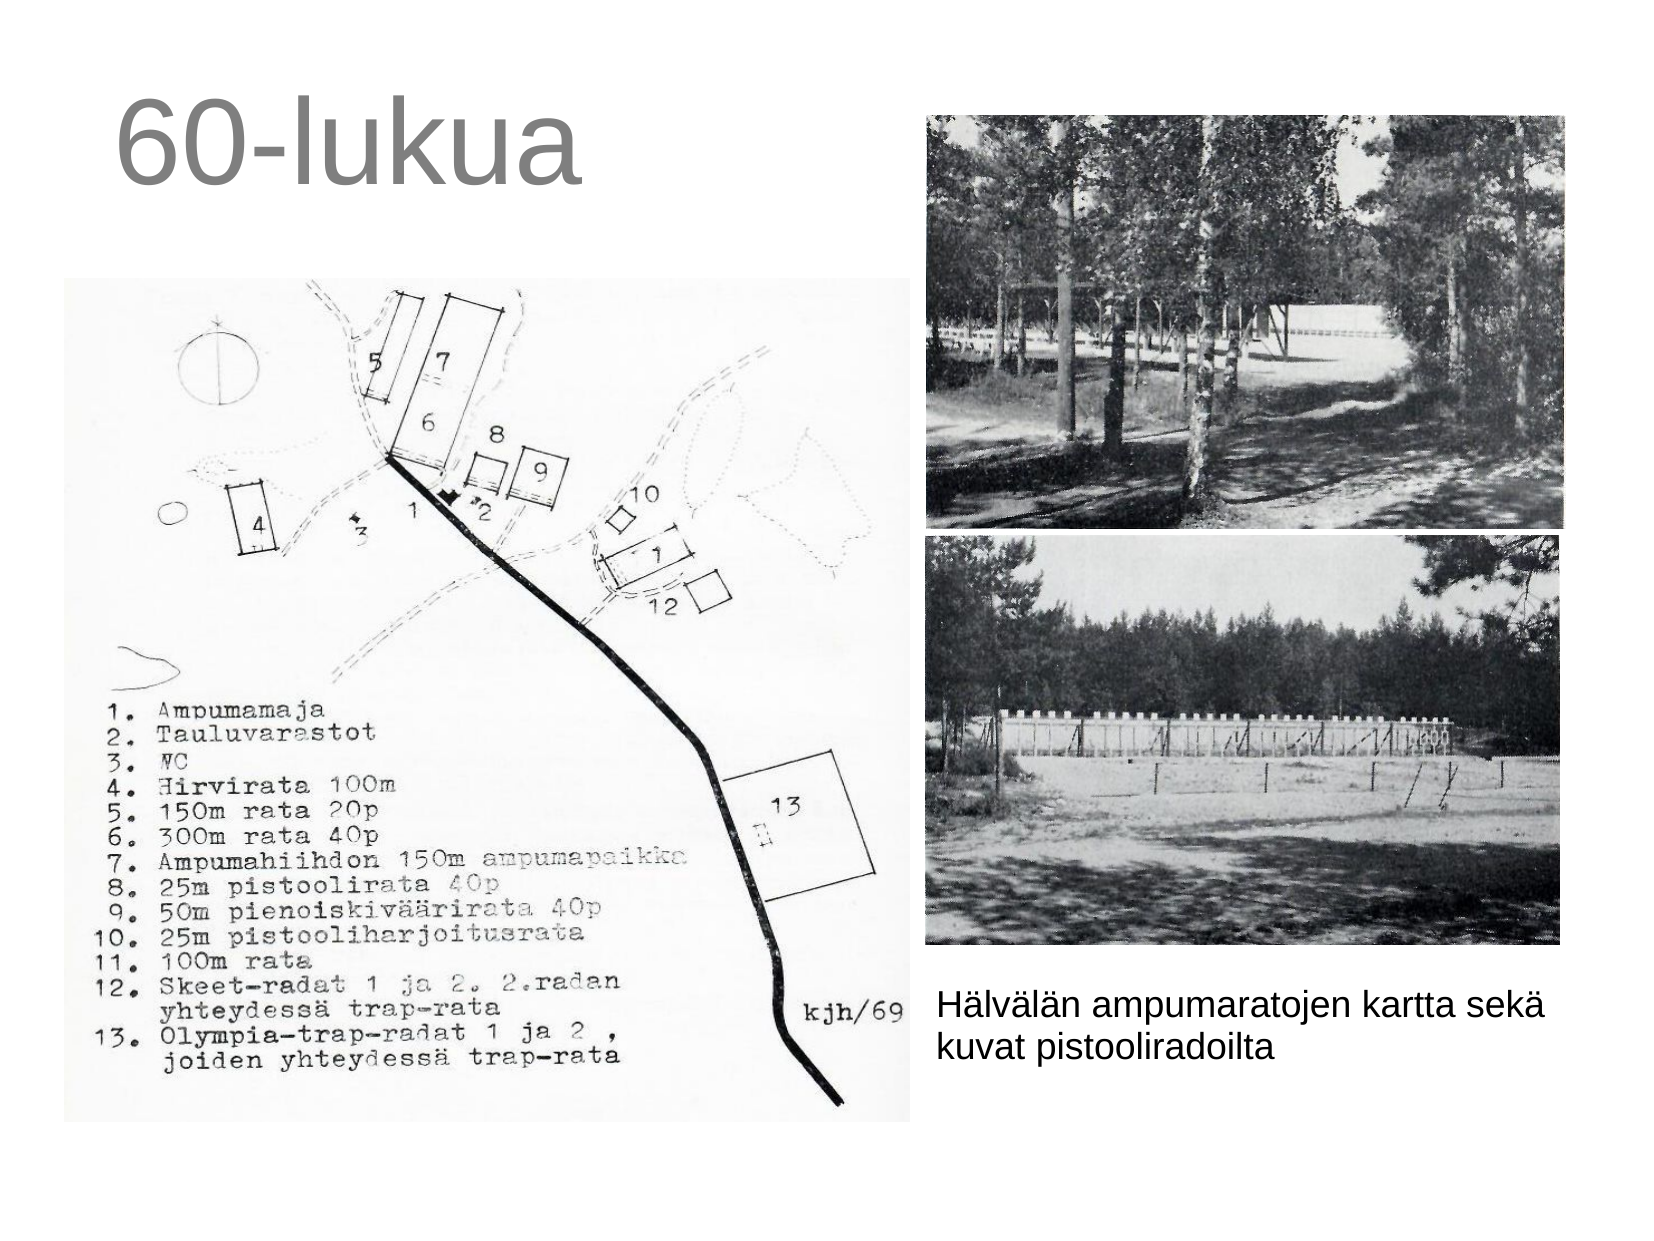

60-lukua
#
Hälvälän ampumaratojen kartta sekä
kuvat pistooliradoilta